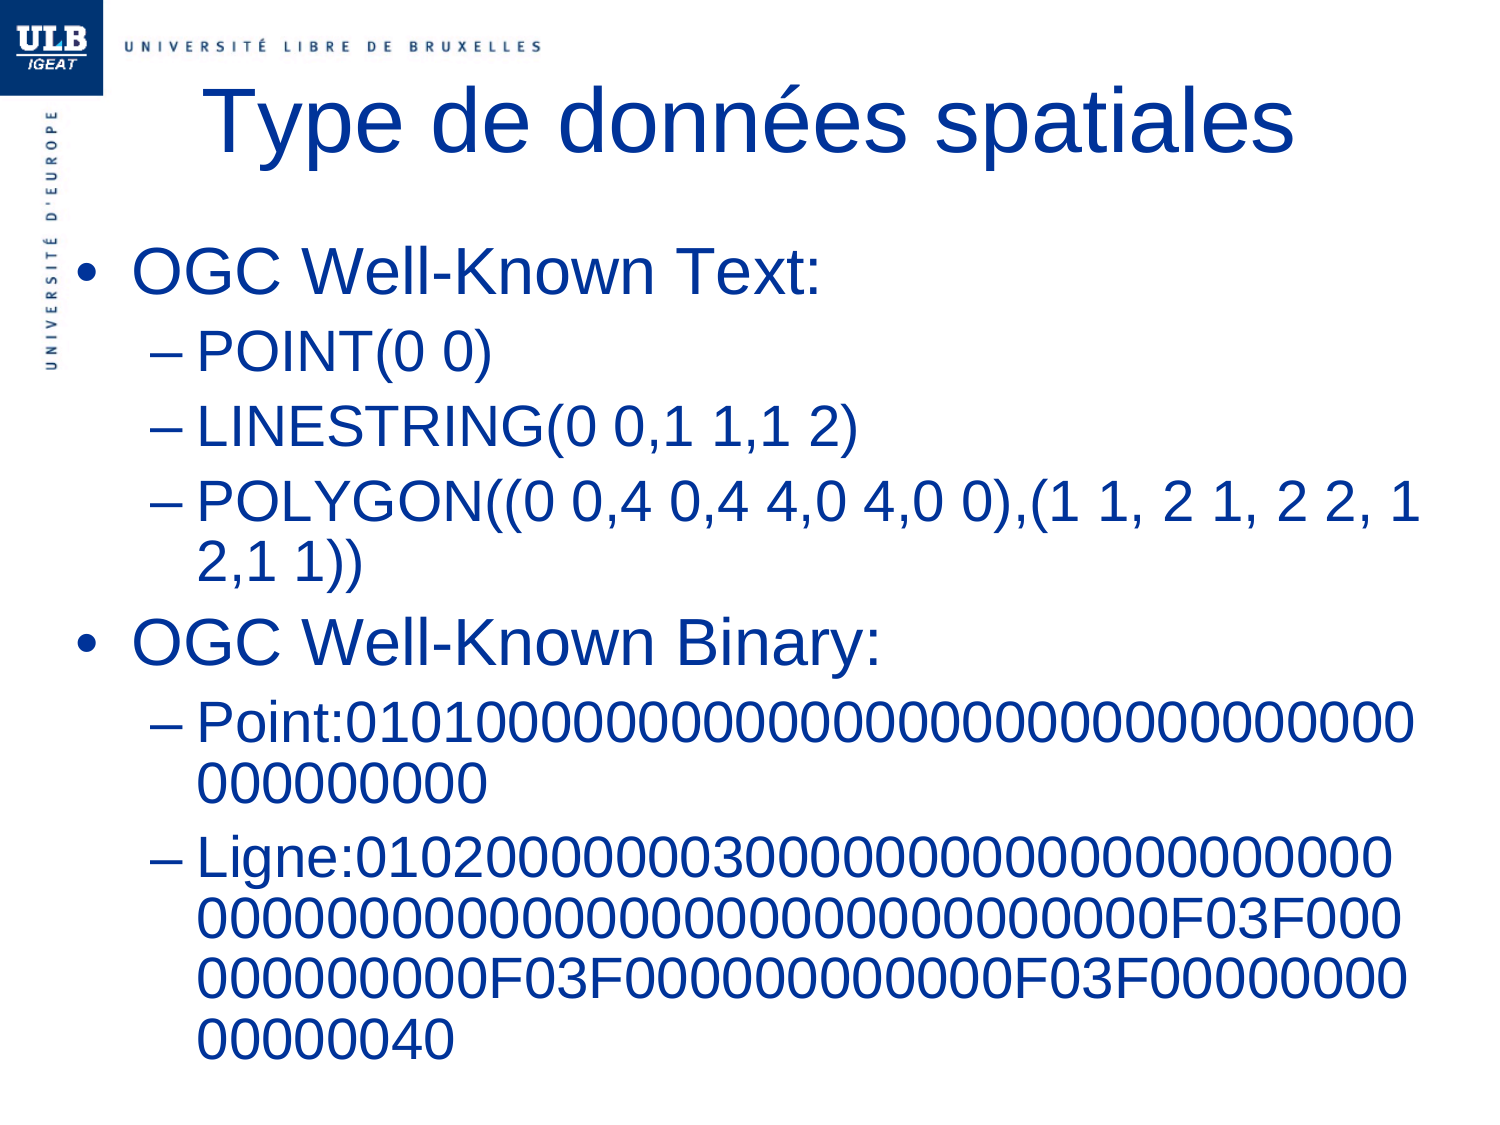

# Type de données spatiales
OGC Well-Known Text:
POINT(0 0)
LINESTRING(0 0,1 1,1 2)
POLYGON((0 0,4 0,4 4,0 4,0 0),(1 1, 2 1, 2 2, 1 2,1 1))
OGC Well-Known Binary:
Point:010100000000000000000000000000000000000000
Ligne:01020000000300000000000000000000000000000000000000000000000000F03F000000000000F03F000000000000F03F0000000000000040